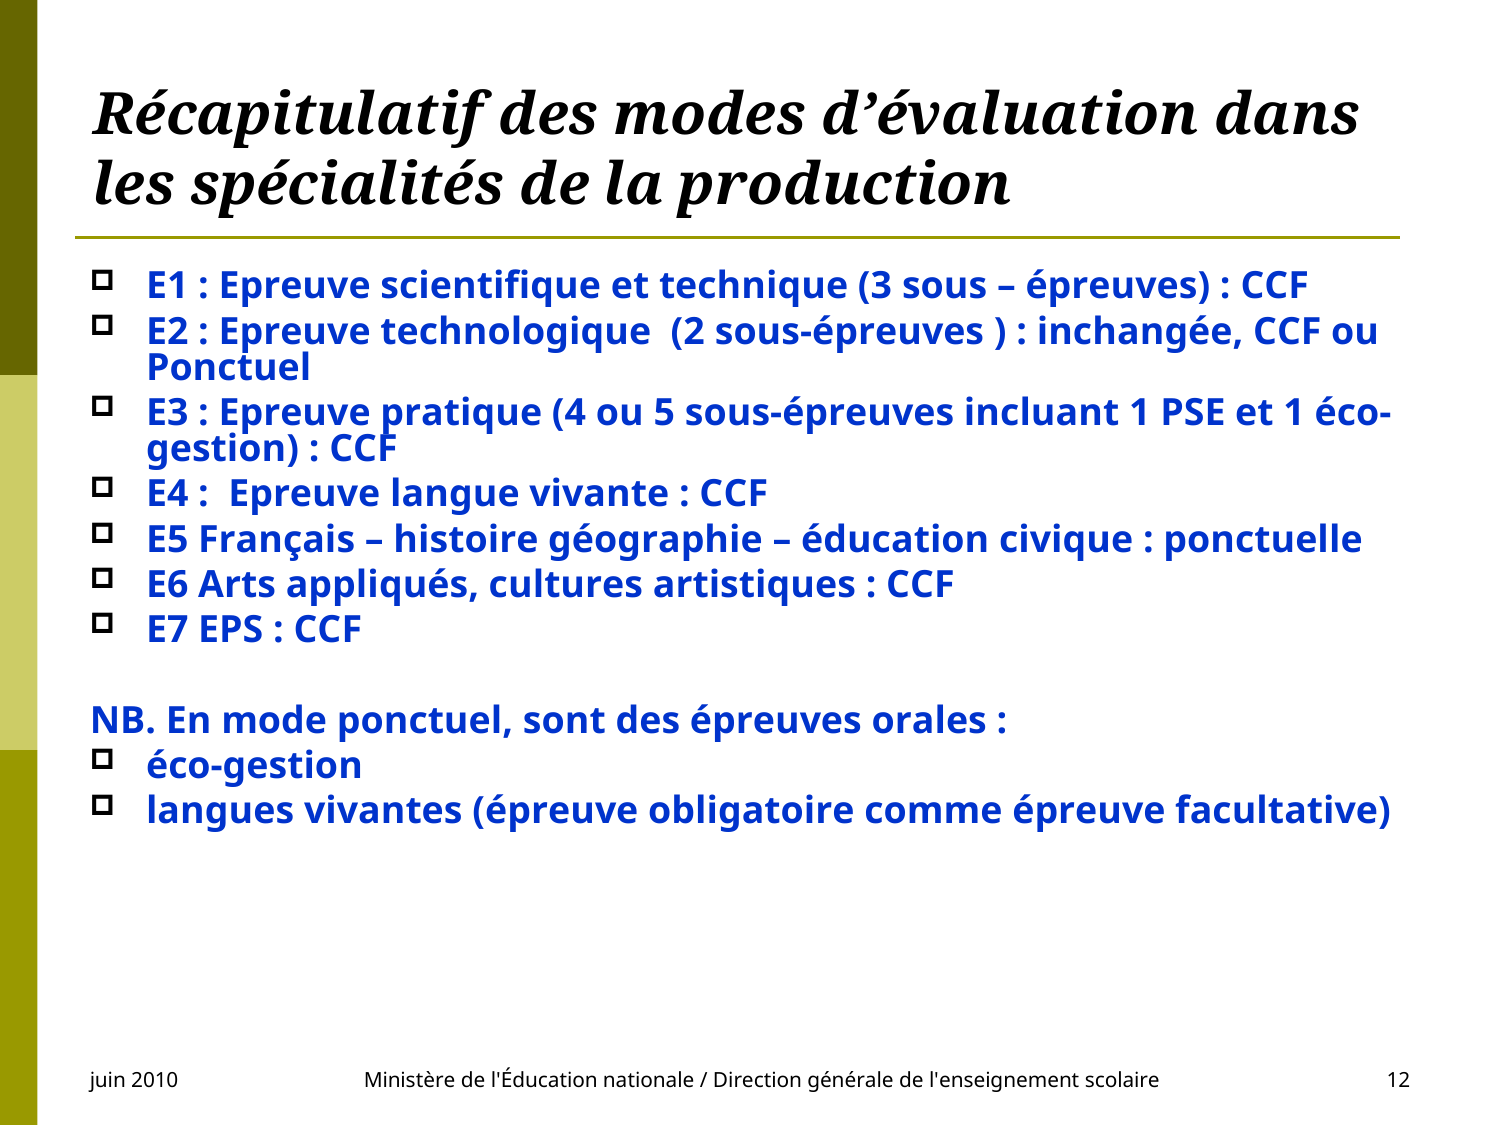

# Récapitulatif des modes d’évaluation dans les spécialités de la production
E1 : Epreuve scientifique et technique (3 sous – épreuves) : CCF
E2 : Epreuve technologique (2 sous-épreuves ) : inchangée, CCF ou Ponctuel
E3 : Epreuve pratique (4 ou 5 sous-épreuves incluant 1 PSE et 1 éco-gestion) : CCF
E4 : Epreuve langue vivante : CCF
E5 Français – histoire géographie – éducation civique : ponctuelle
E6 Arts appliqués, cultures artistiques : CCF
E7 EPS : CCF
NB. En mode ponctuel, sont des épreuves orales :
éco-gestion
langues vivantes (épreuve obligatoire comme épreuve facultative)
juin 2010
Ministère de l'Éducation nationale / Direction générale de l'enseignement scolaire
12